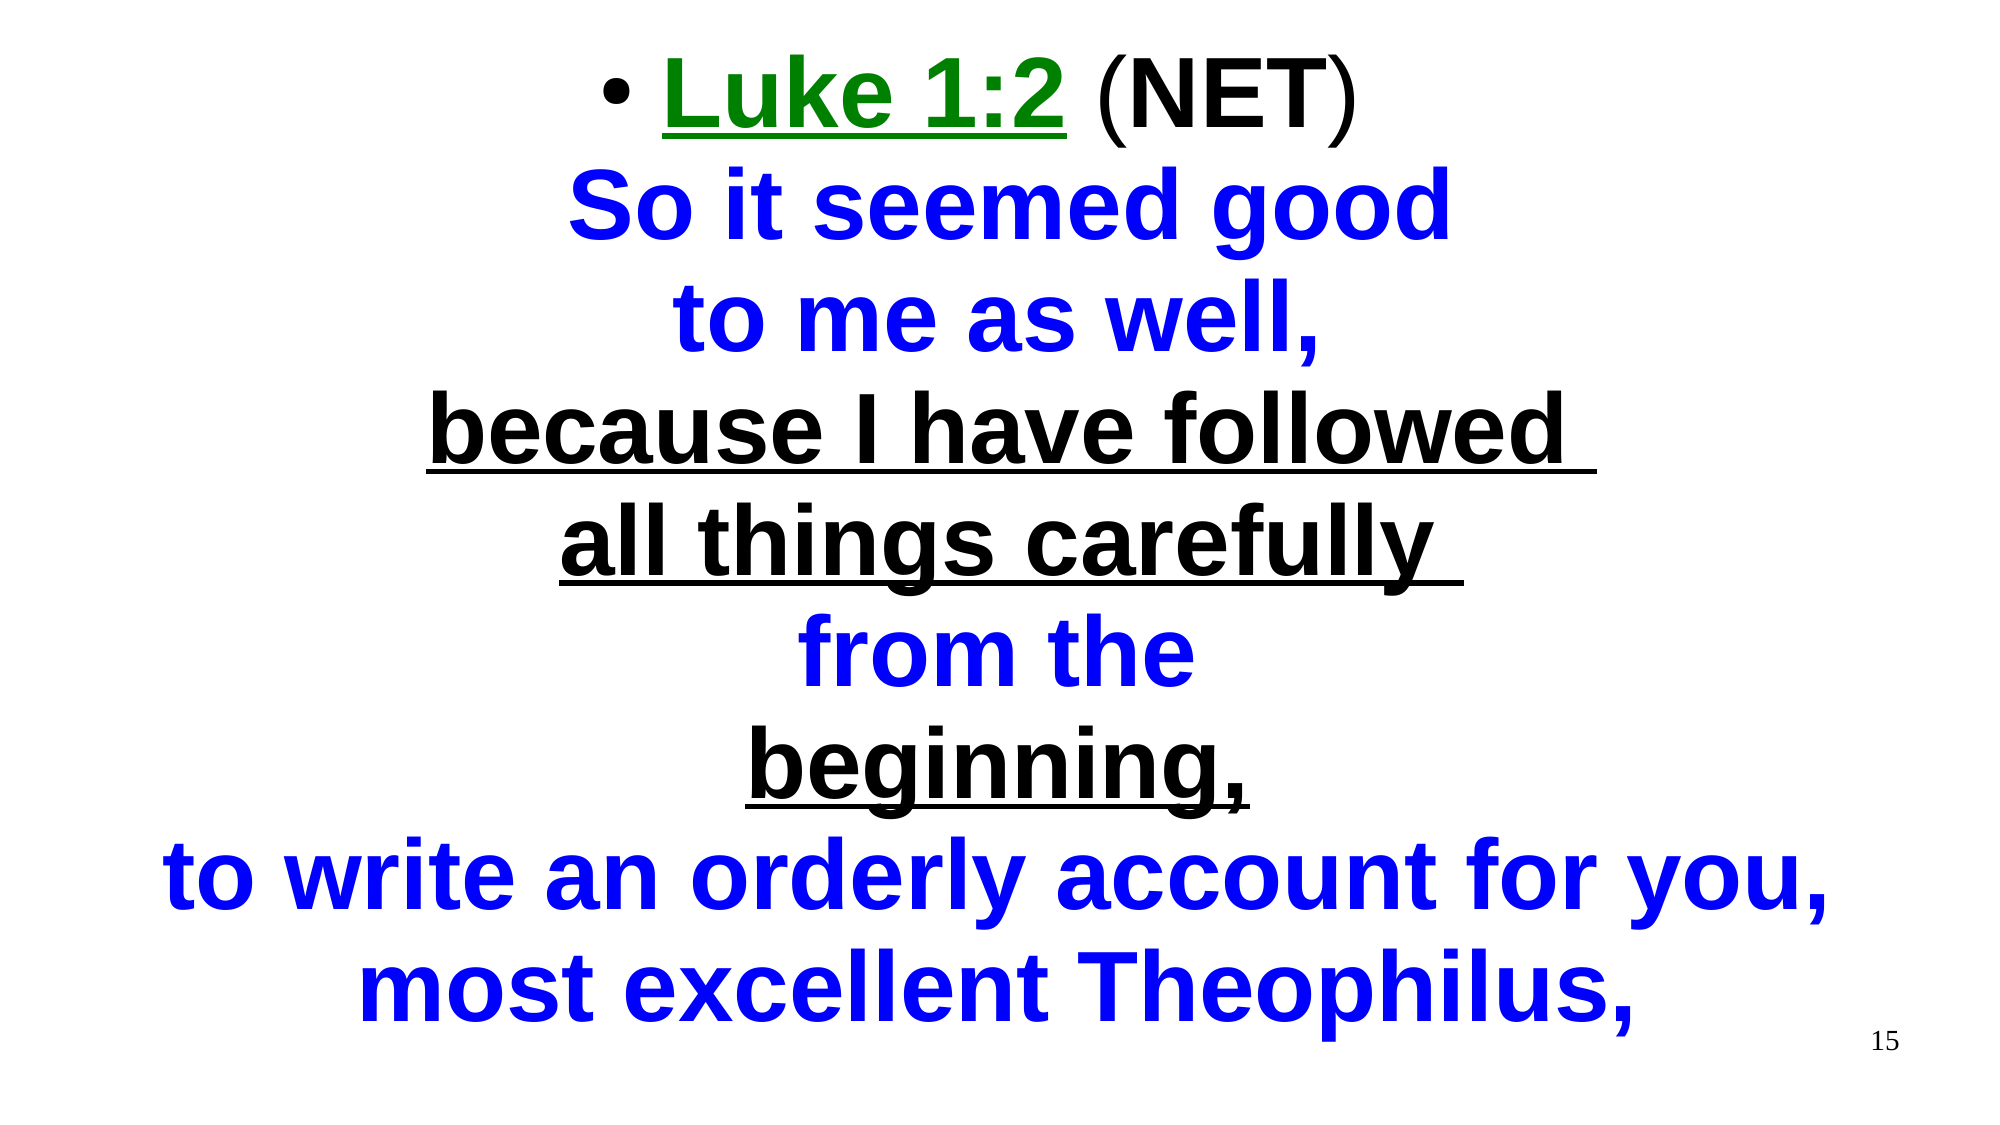

# Luke 1:2 (NET) So it seemed good to me as well, because I have followed all things carefully from the beginning, to write an orderly account for you, most excellent Theophilus,
15